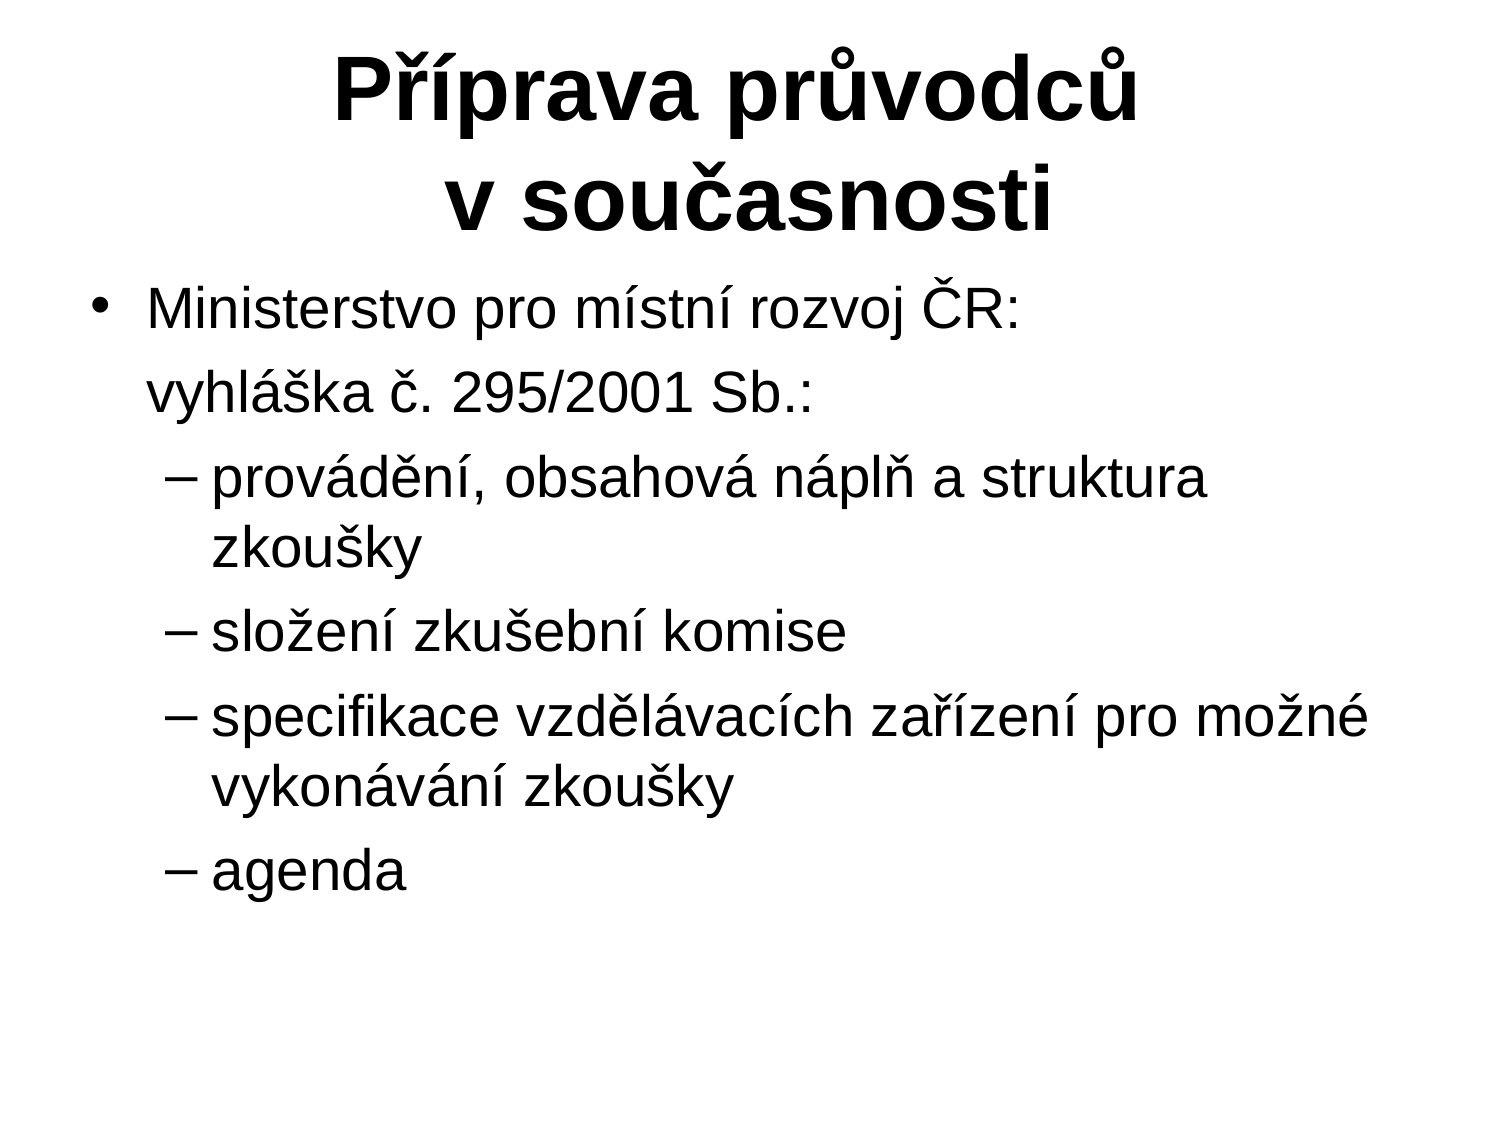

# Příprava průvodců v současnosti
Ministerstvo pro místní rozvoj ČR:
	vyhláška č. 295/2001 Sb.:
provádění, obsahová náplň a struktura zkoušky
složení zkušební komise
specifikace vzdělávacích zařízení pro možné vykonávání zkoušky
agenda